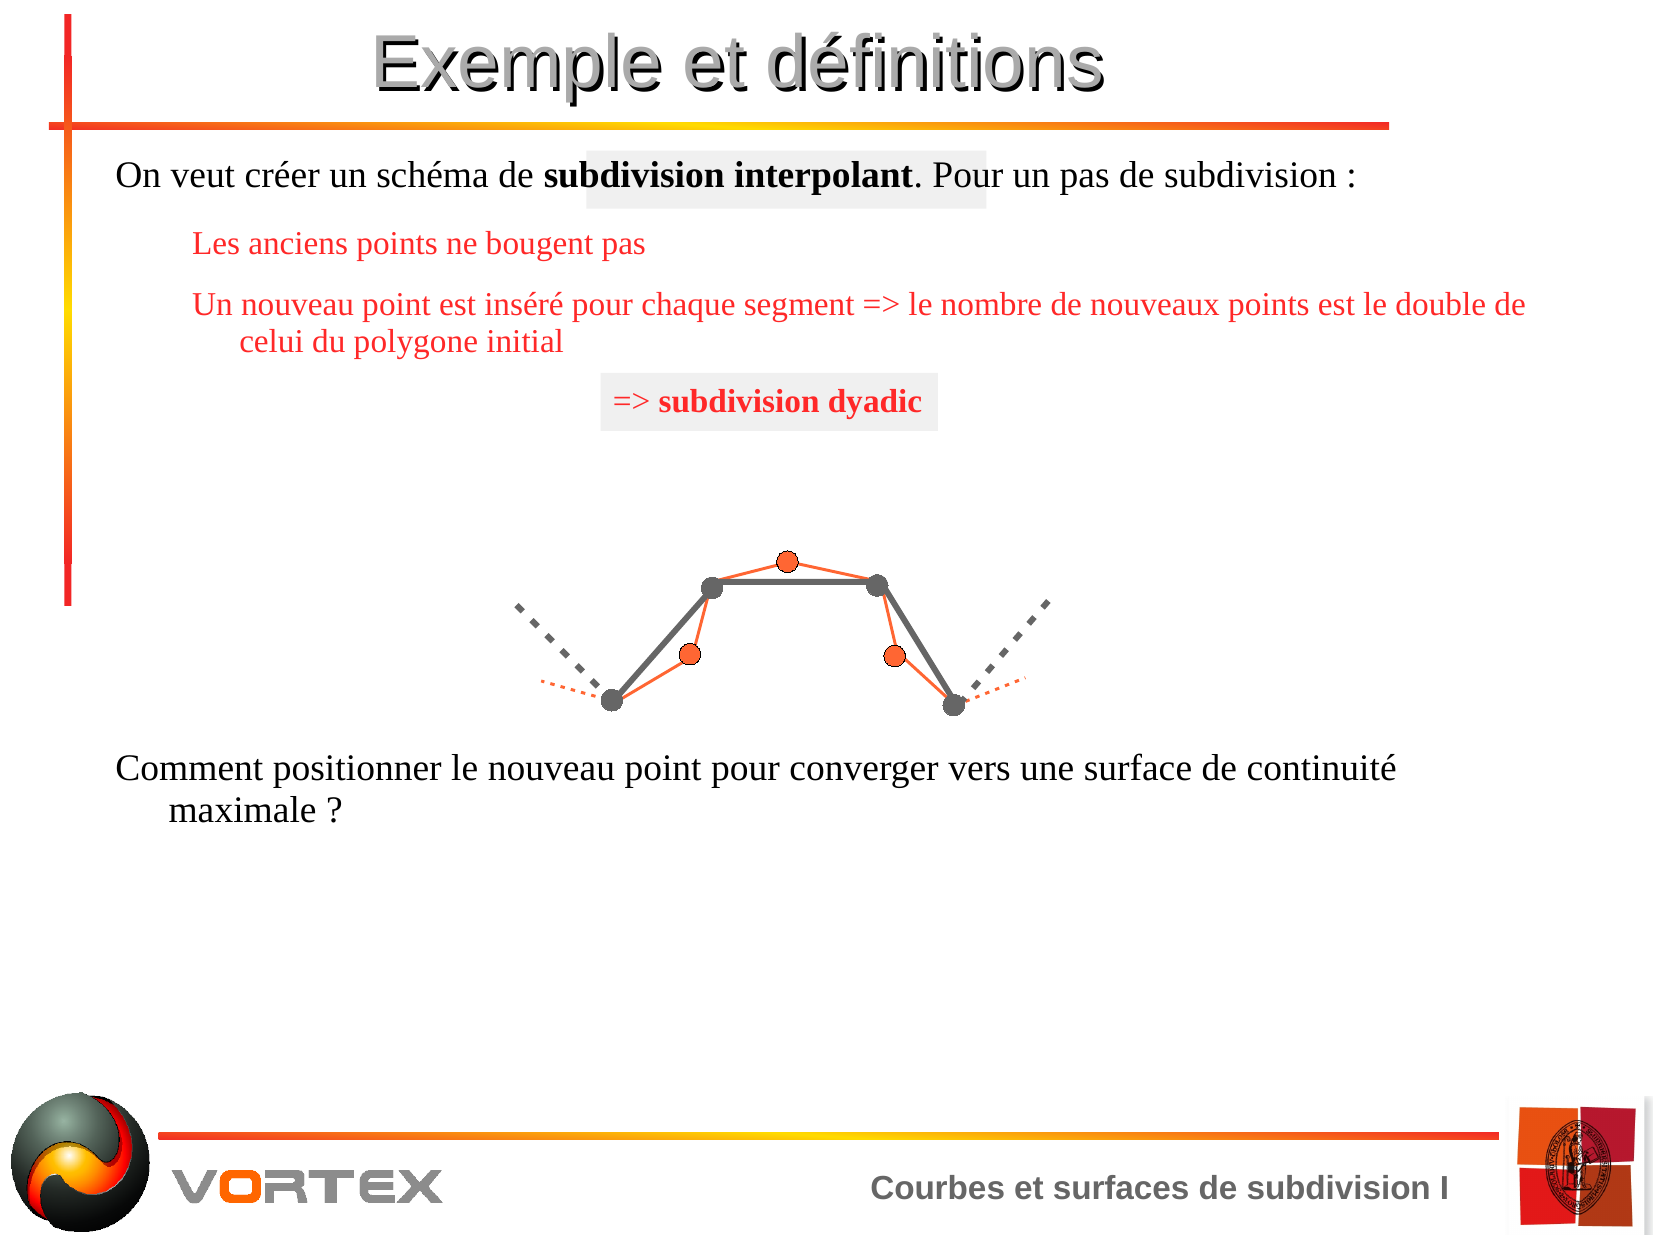

# Exemple et définitions
On veut créer un schéma de subdivision interpolant. Pour un pas de subdivision :
Les anciens points ne bougent pas
Un nouveau point est inséré pour chaque segment => le nombre de nouveaux points est le double de celui du polygone initial
 => subdivision dyadic
Comment positionner le nouveau point pour converger vers une surface de continuité maximale ?